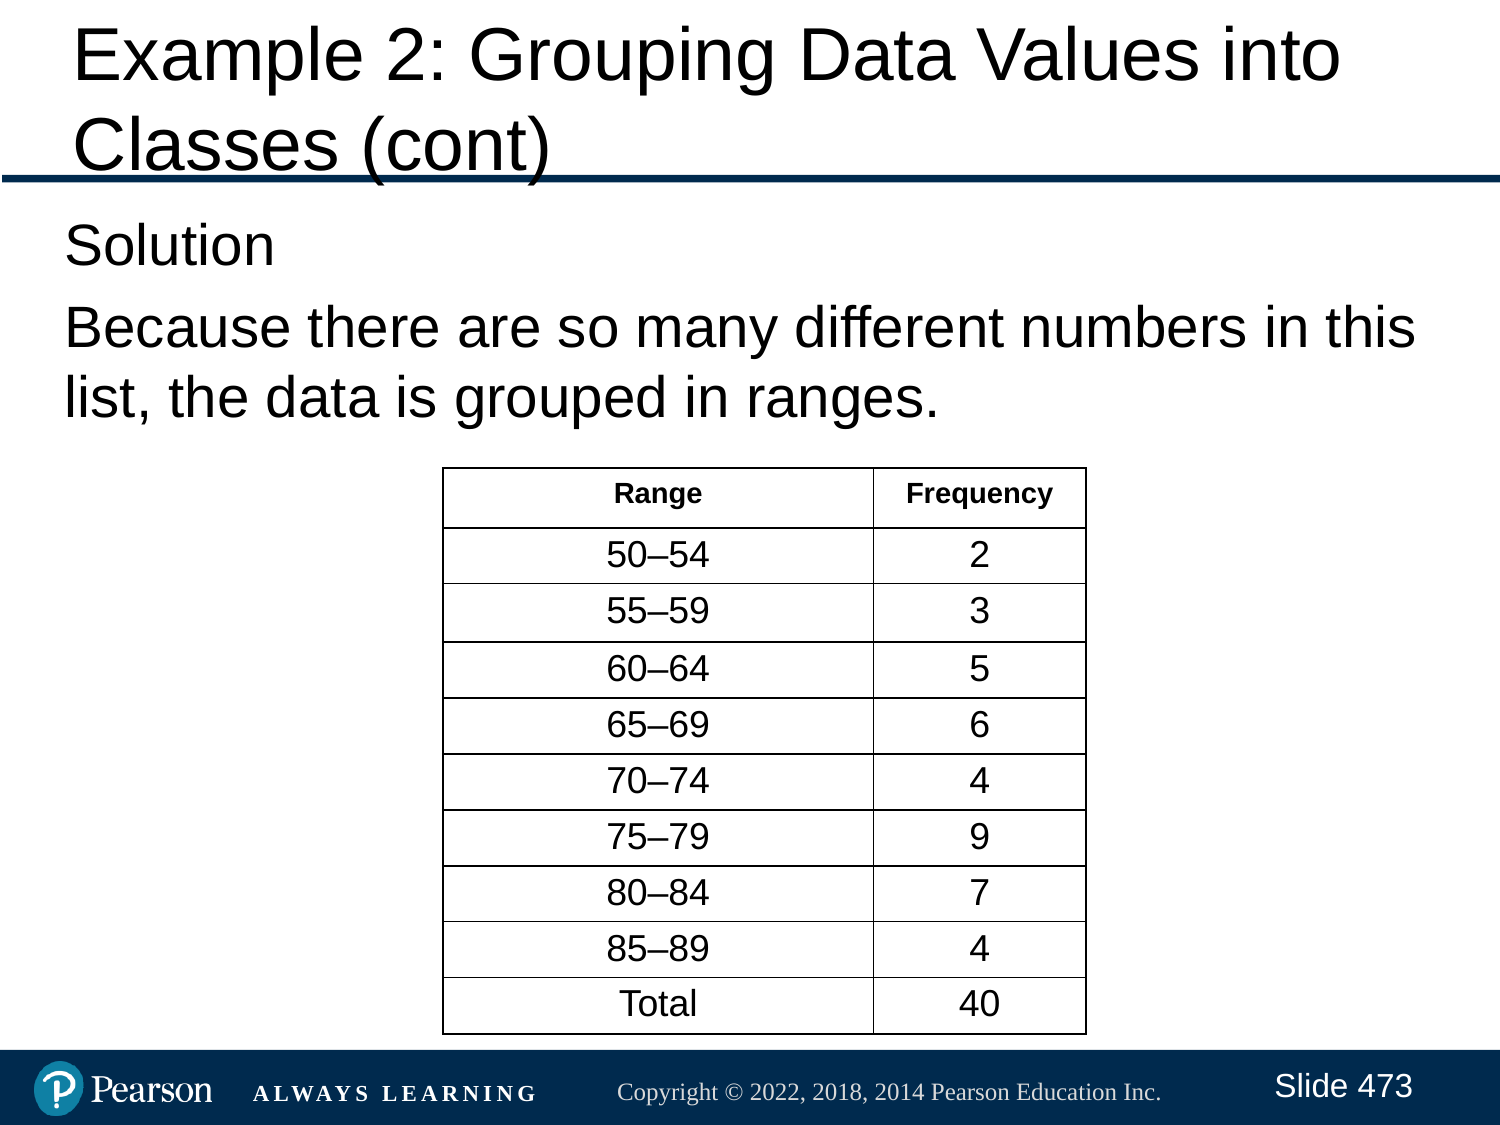

# Example 2: Grouping Data Values into Classes (cont)
Solution
Because there are so many different numbers in this list, the data is grouped in ranges.
| Range | Frequency |
| --- | --- |
| 50–54 | 2 |
| 55–59 | 3 |
| 60–64 | 5 |
| 65–69 | 6 |
| 70–74 | 4 |
| 75–79 | 9 |
| 80–84 | 7 |
| 85–89 | 4 |
| Total | 40 |